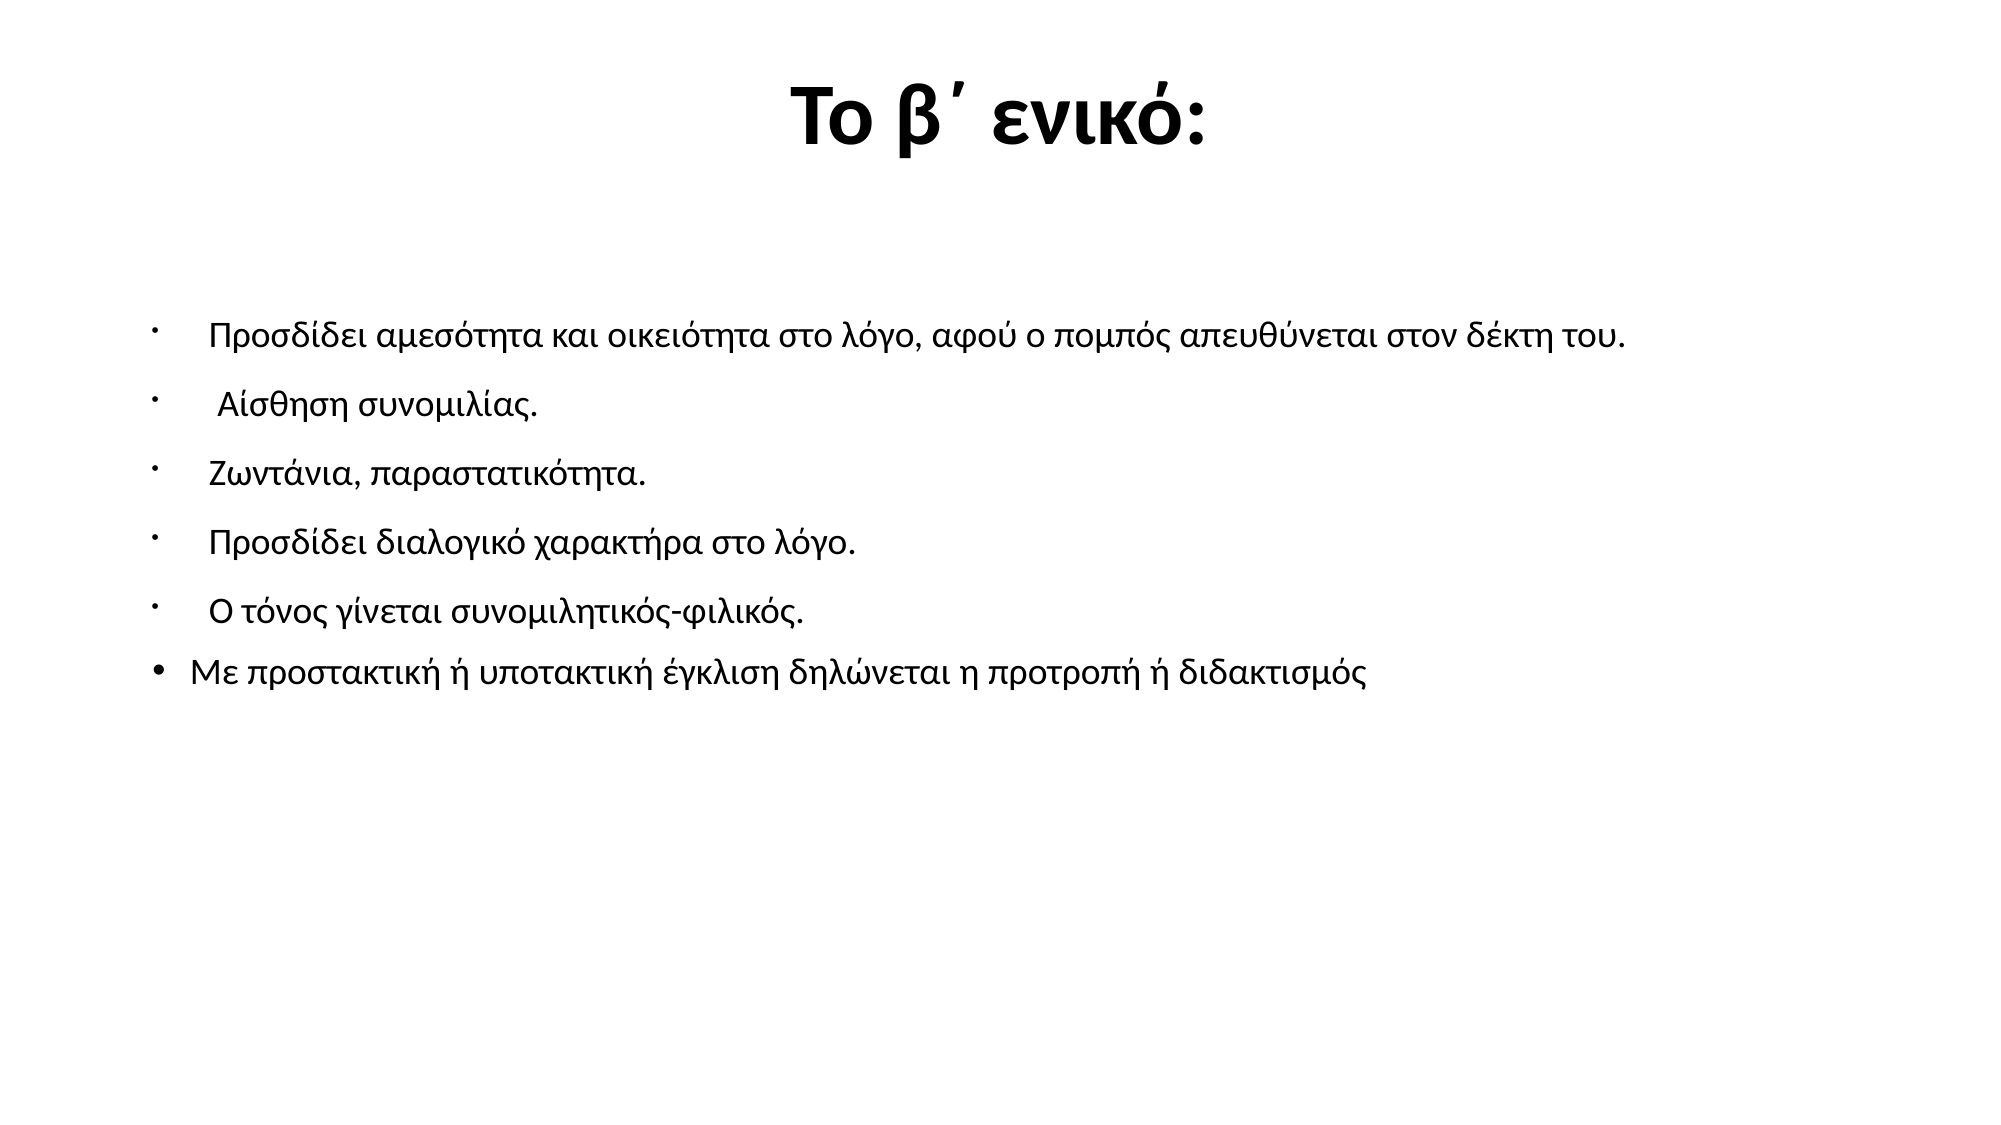

# Το β΄ ενικό:
Προσδίδει αμεσότητα και οικειότητα στο λόγο, αφού ο πομπός απευθύνεται στον δέκτη του.
 Αίσθηση συνομιλίας.
Ζωντάνια, παραστατικότητα.
Προσδίδει διαλογικό χαρακτήρα στο λόγο.
Ο τόνος γίνεται συνομιλητικός-φιλικός.
Με προστακτική ή υποτακτική έγκλιση δηλώνεται η προτροπή ή διδακτισμός